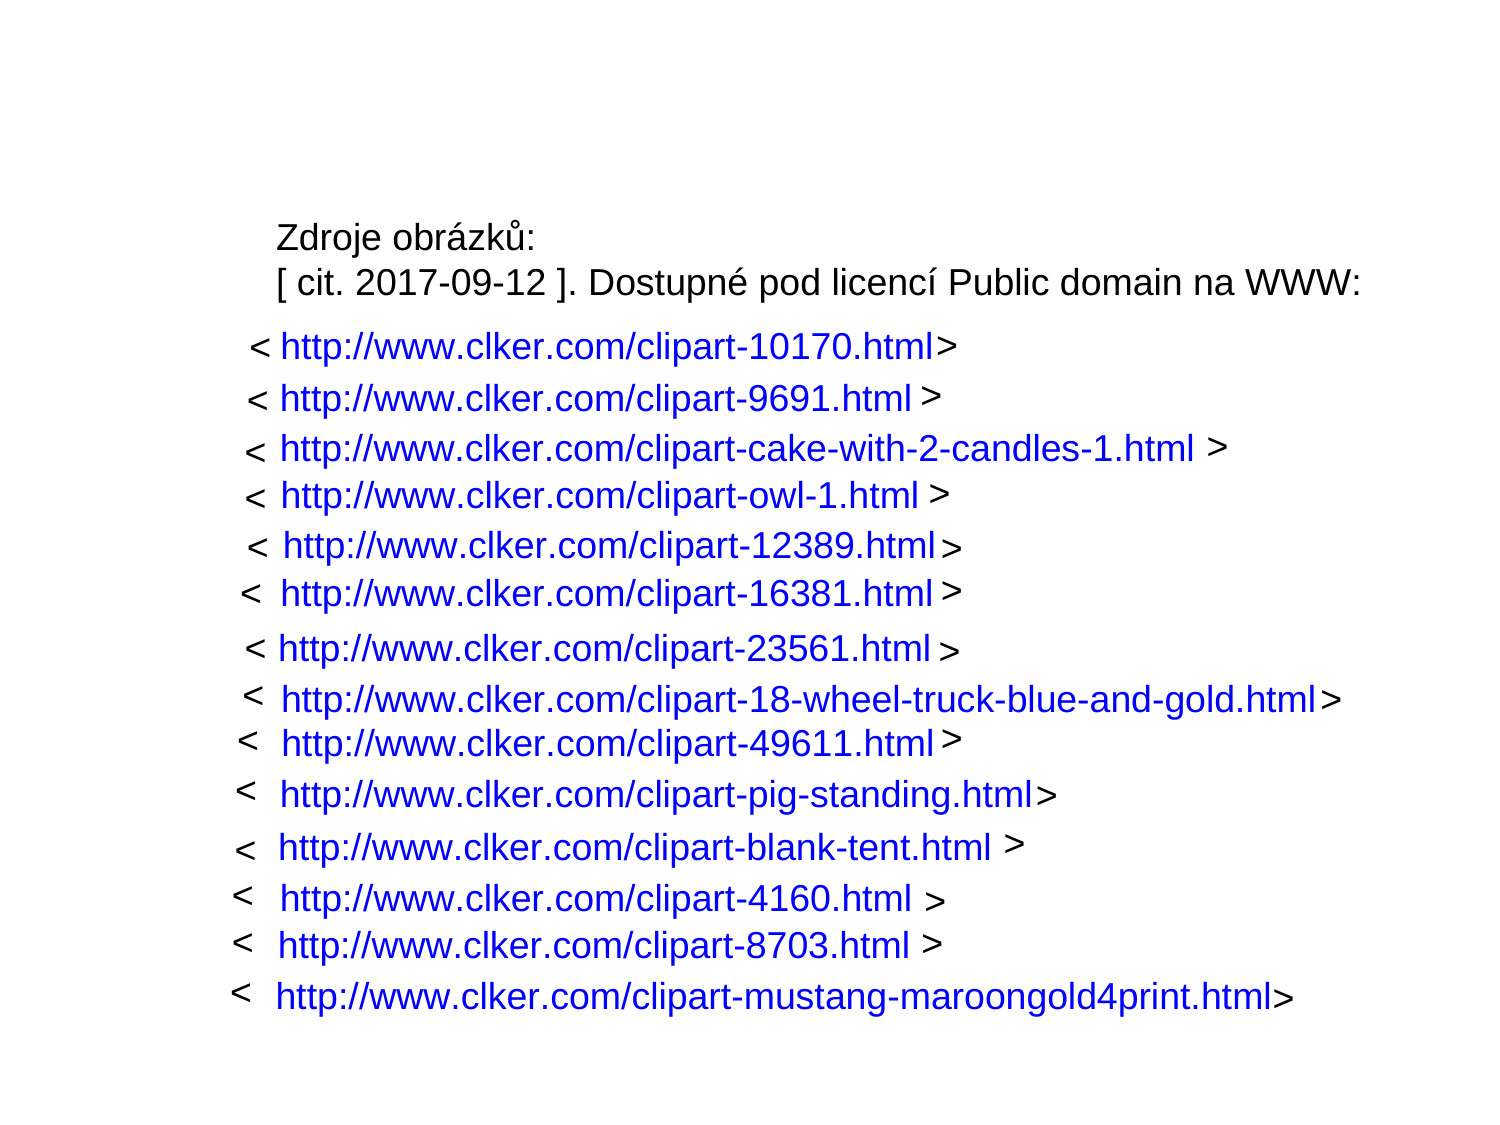

Zdroje obrázků:
[ cit. 2017-09-12 ]. Dostupné pod licencí Public domain na WWW:
>
http://www.clker.com/clipart-10170.html
<
>
http://www.clker.com/clipart-9691.html
<
>
http://www.clker.com/clipart-cake-with-2-candles-1.html
<
>
http://www.clker.com/clipart-owl-1.html
<
http://www.clker.com/clipart-12389.html
<
>
>
<
http://www.clker.com/clipart-16381.html
<
http://www.clker.com/clipart-23561.html
>
<
http://www.clker.com/clipart-18-wheel-truck-blue-and-gold.html
>
>
<
http://www.clker.com/clipart-49611.html
<
http://www.clker.com/clipart-pig-standing.html
>
>
http://www.clker.com/clipart-blank-tent.html
<
<
http://www.clker.com/clipart-4160.html
>
<
>
http://www.clker.com/clipart-8703.html
<
http://www.clker.com/clipart-mustang-maroongold4print.html
>